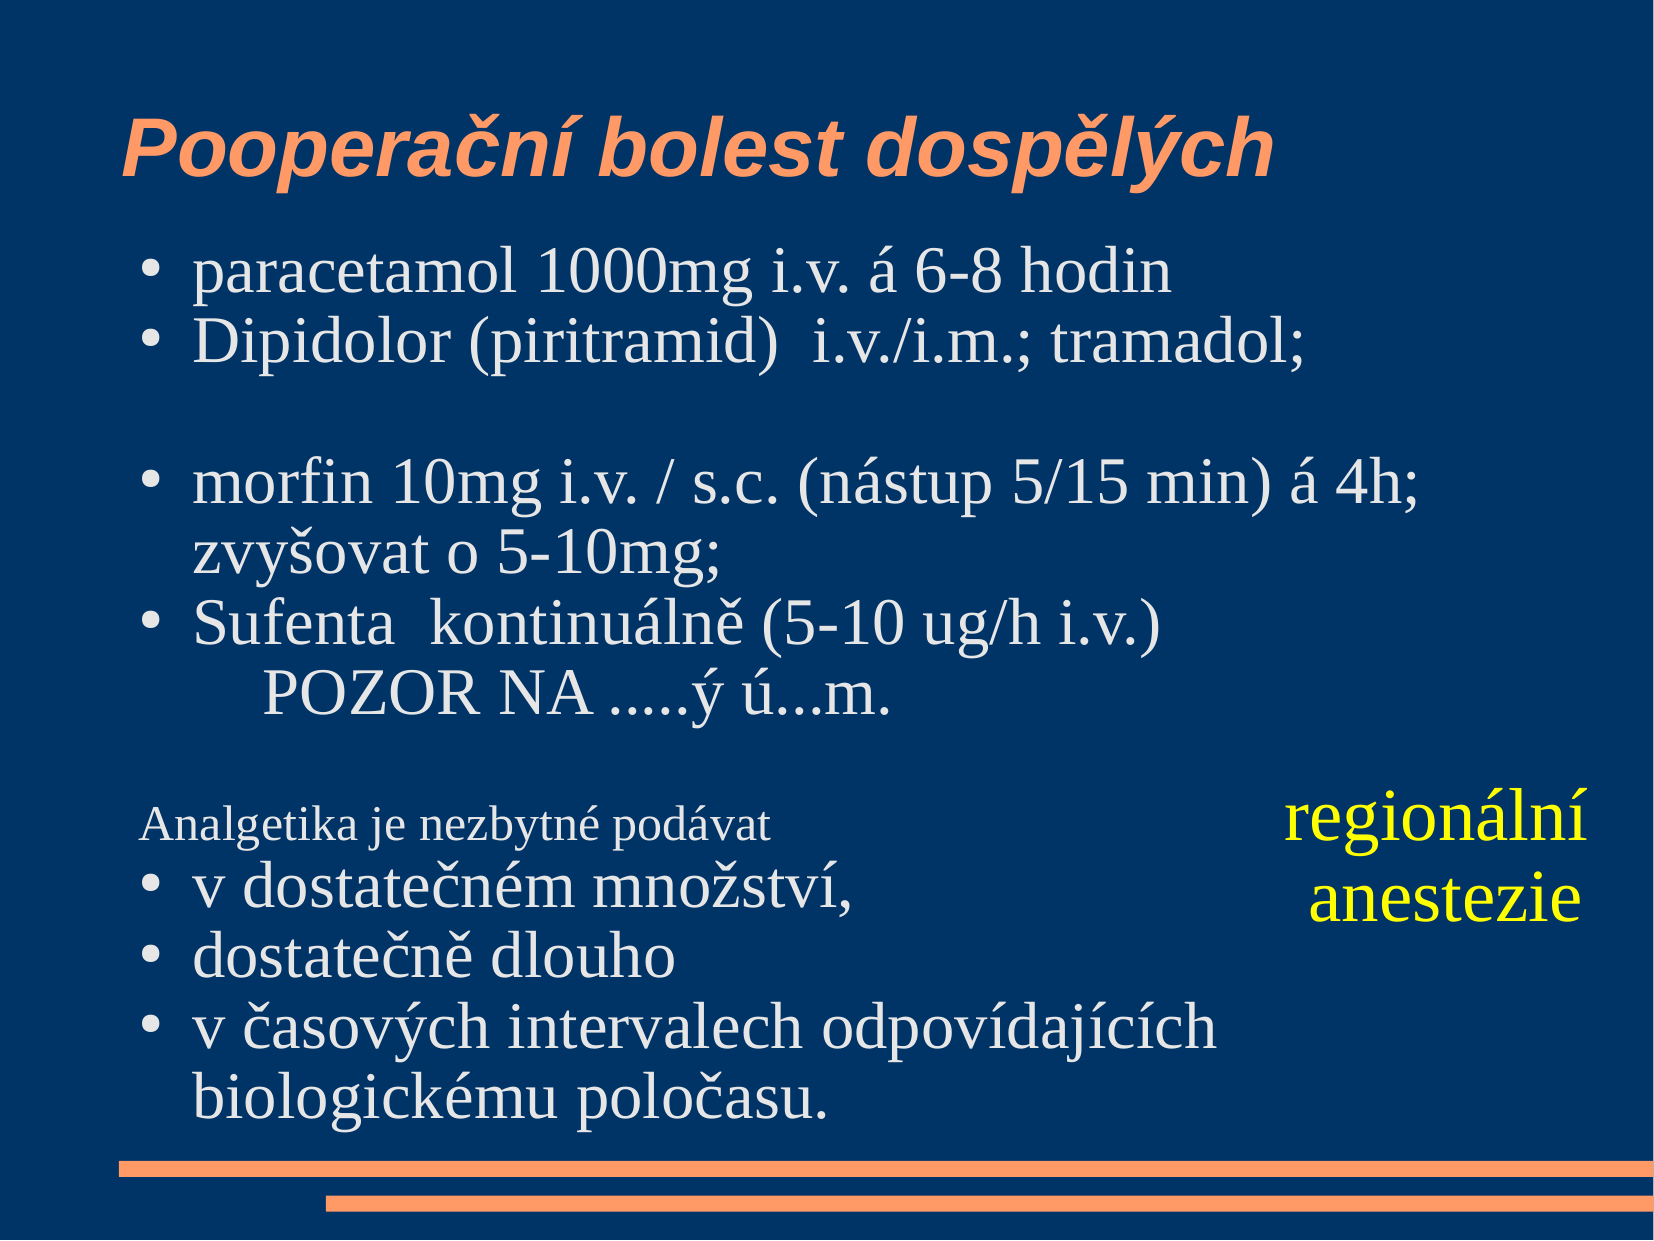

# Pooperační bolest dospělých
paracetamol 1000mg i.v. á 6-8 hodin
Dipidolor (piritramid) i.v./i.m.; tramadol;
morfin 10mg i.v. / s.c. (nástup 5/15 min) á 4h; zvyšovat o 5-10mg;
Sufenta kontinuálně (5-10 ug/h i.v.)
 	POZOR NA .....ý ú...m.
Analgetika je nezbytné podávat
v dostatečném množství,
dostatečně dlouho
v časových intervalech odpovídajících biologickému poločasu.
regionální
anestezie